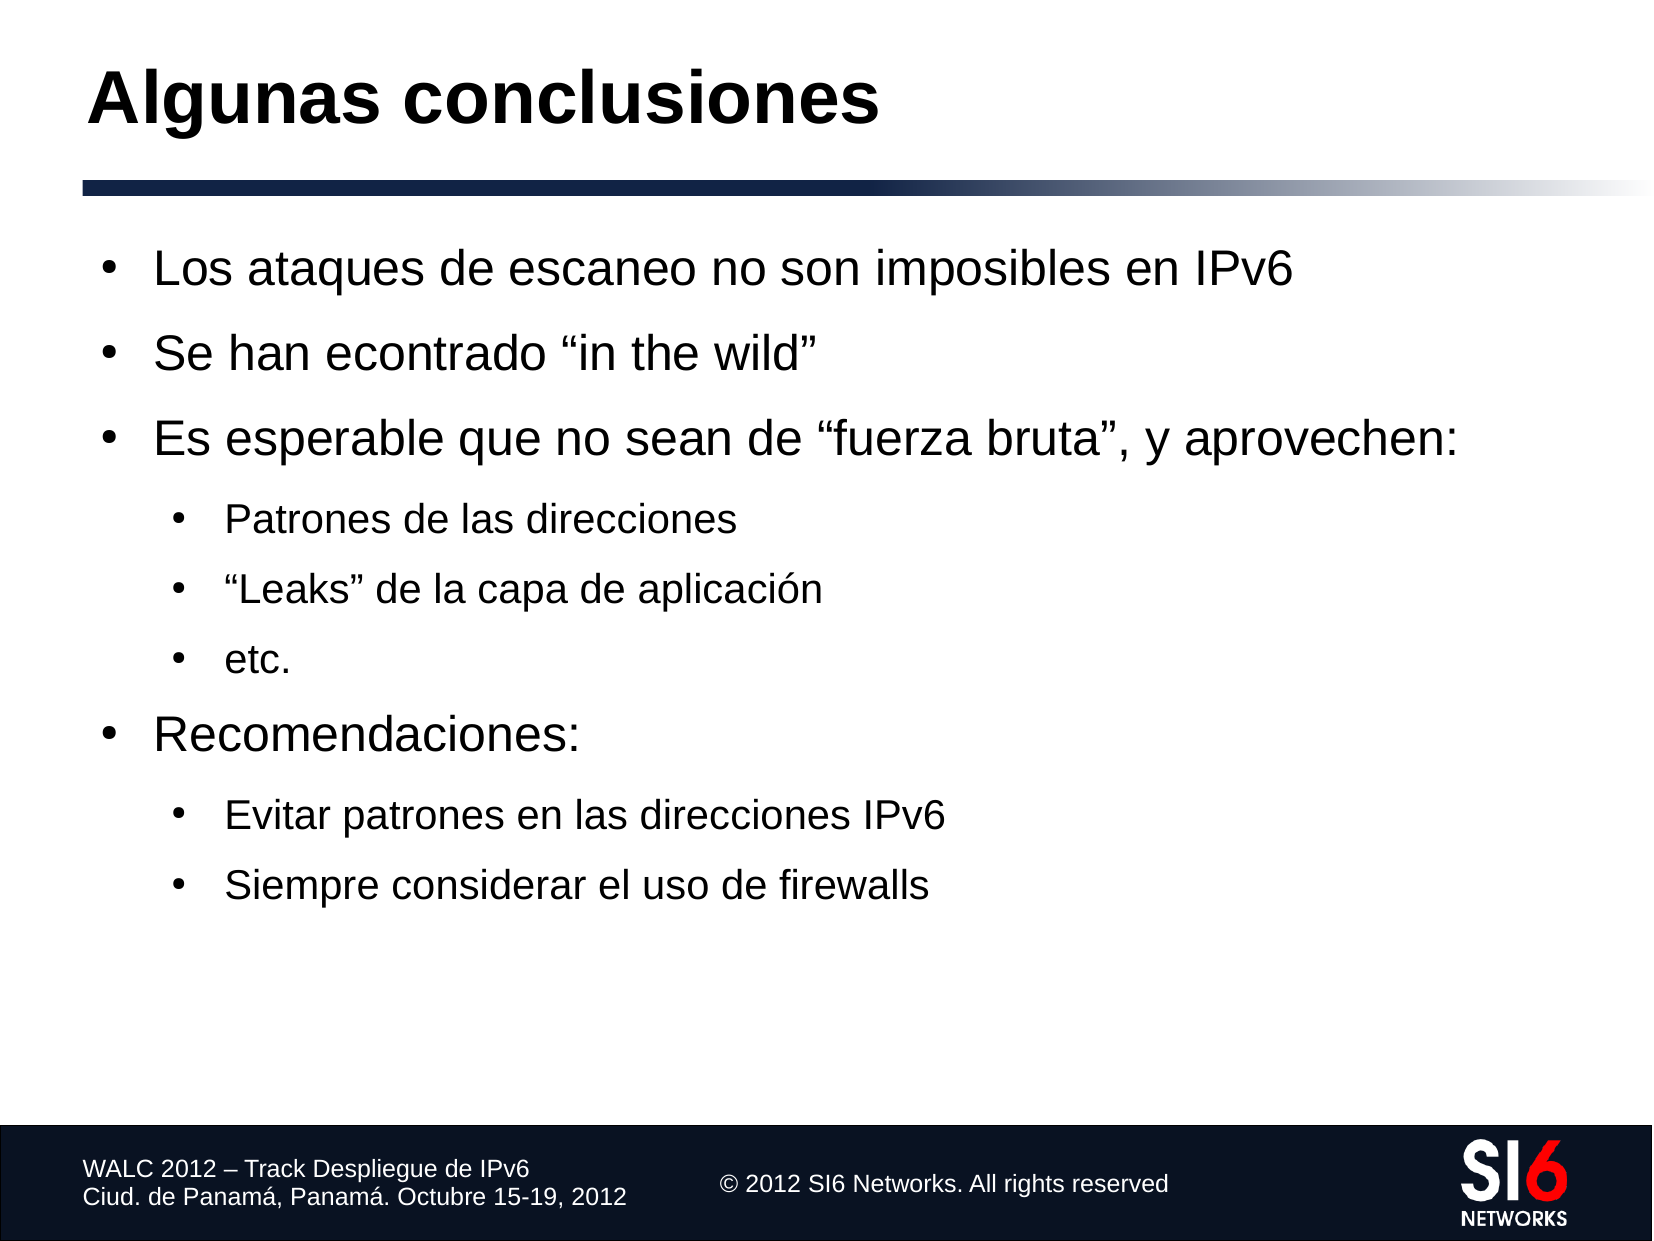

# Algunas conclusiones
Los ataques de escaneo no son imposibles en IPv6
Se han econtrado “in the wild”
Es esperable que no sean de “fuerza bruta”, y aprovechen:
Patrones de las direcciones
“Leaks” de la capa de aplicación
etc.
Recomendaciones:
Evitar patrones en las direcciones IPv6
Siempre considerar el uso de firewalls
Congreso de Seguridad en Computo 2011